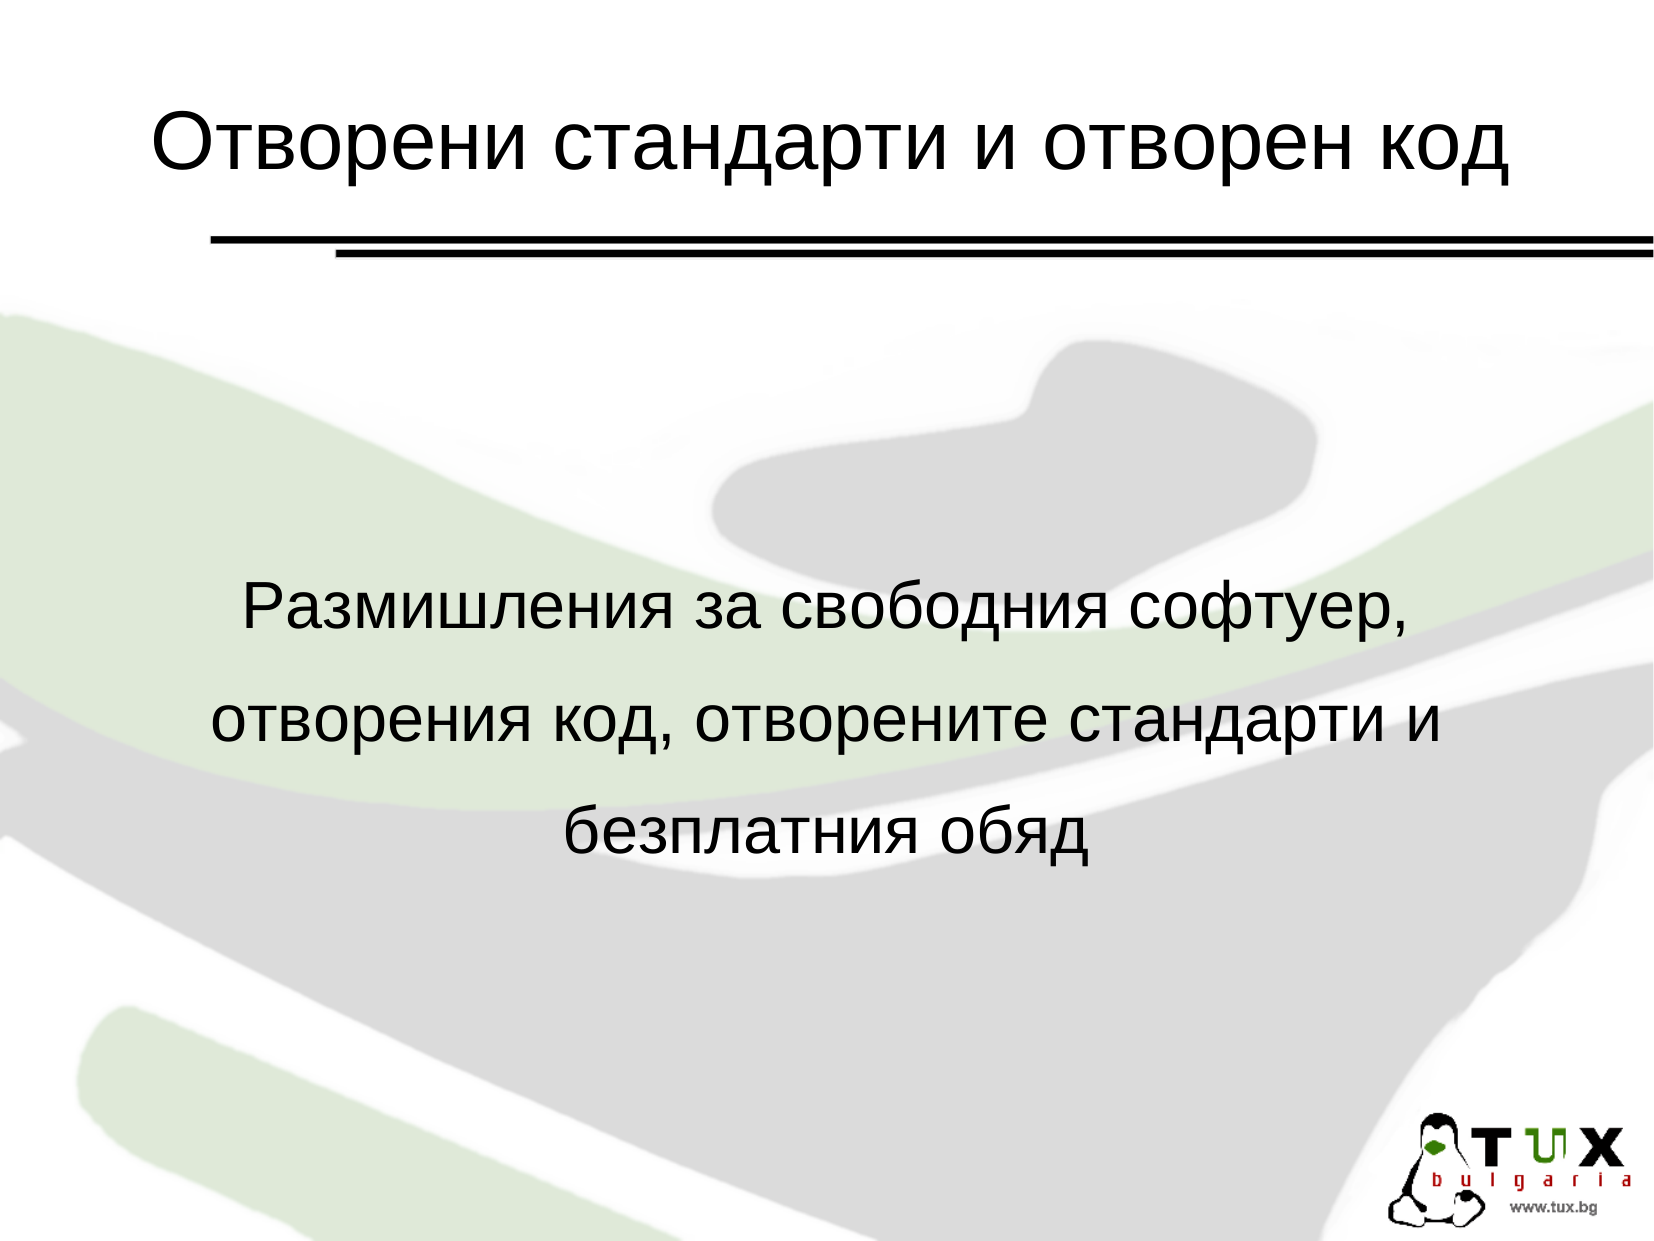

# Отворени стандарти и отворен код
Размишления за свободния софтуер, отворения код, отворените стандарти и безплатния обяд